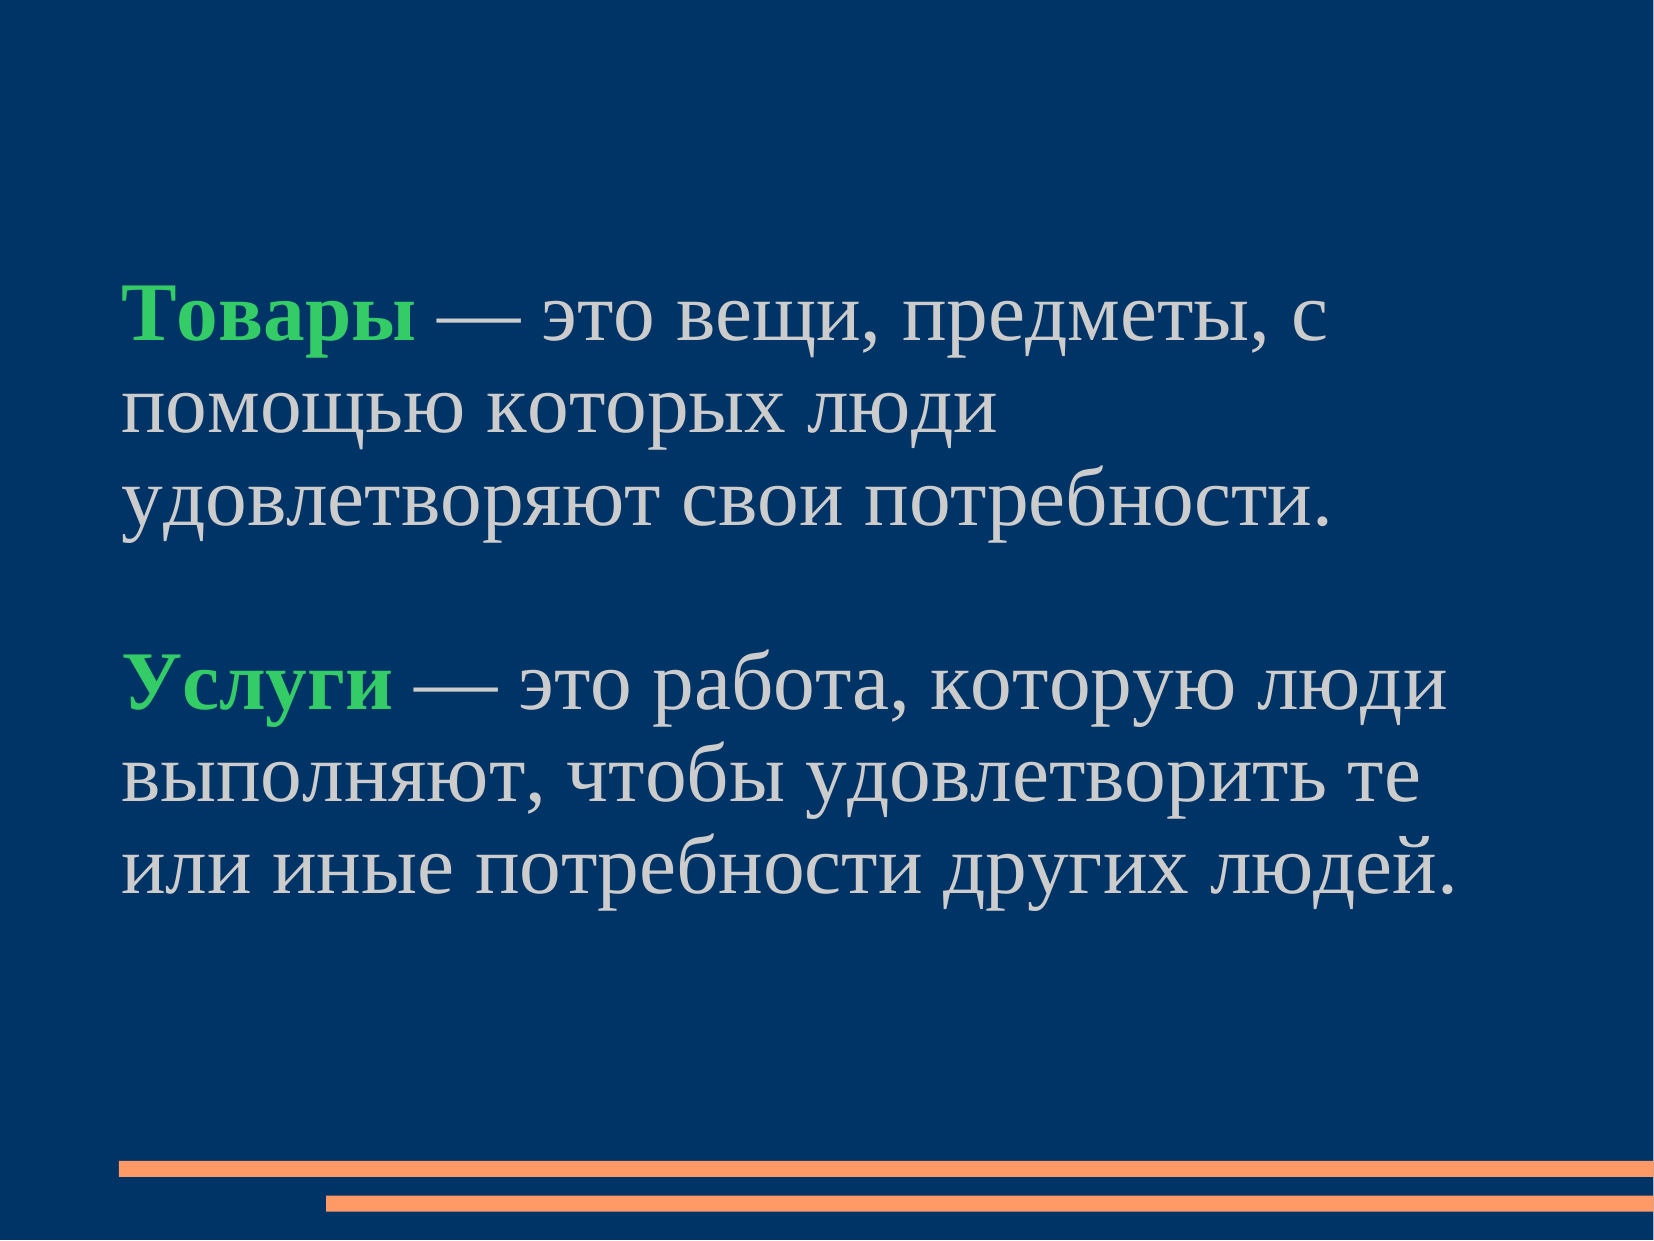

# Товары — это вещи, предметы, с помощью которых люди удовлетворяют свои потребности.
Услуги — это работа, которую люди выполняют, чтобы удовлетворить те или иные потребности других людей.